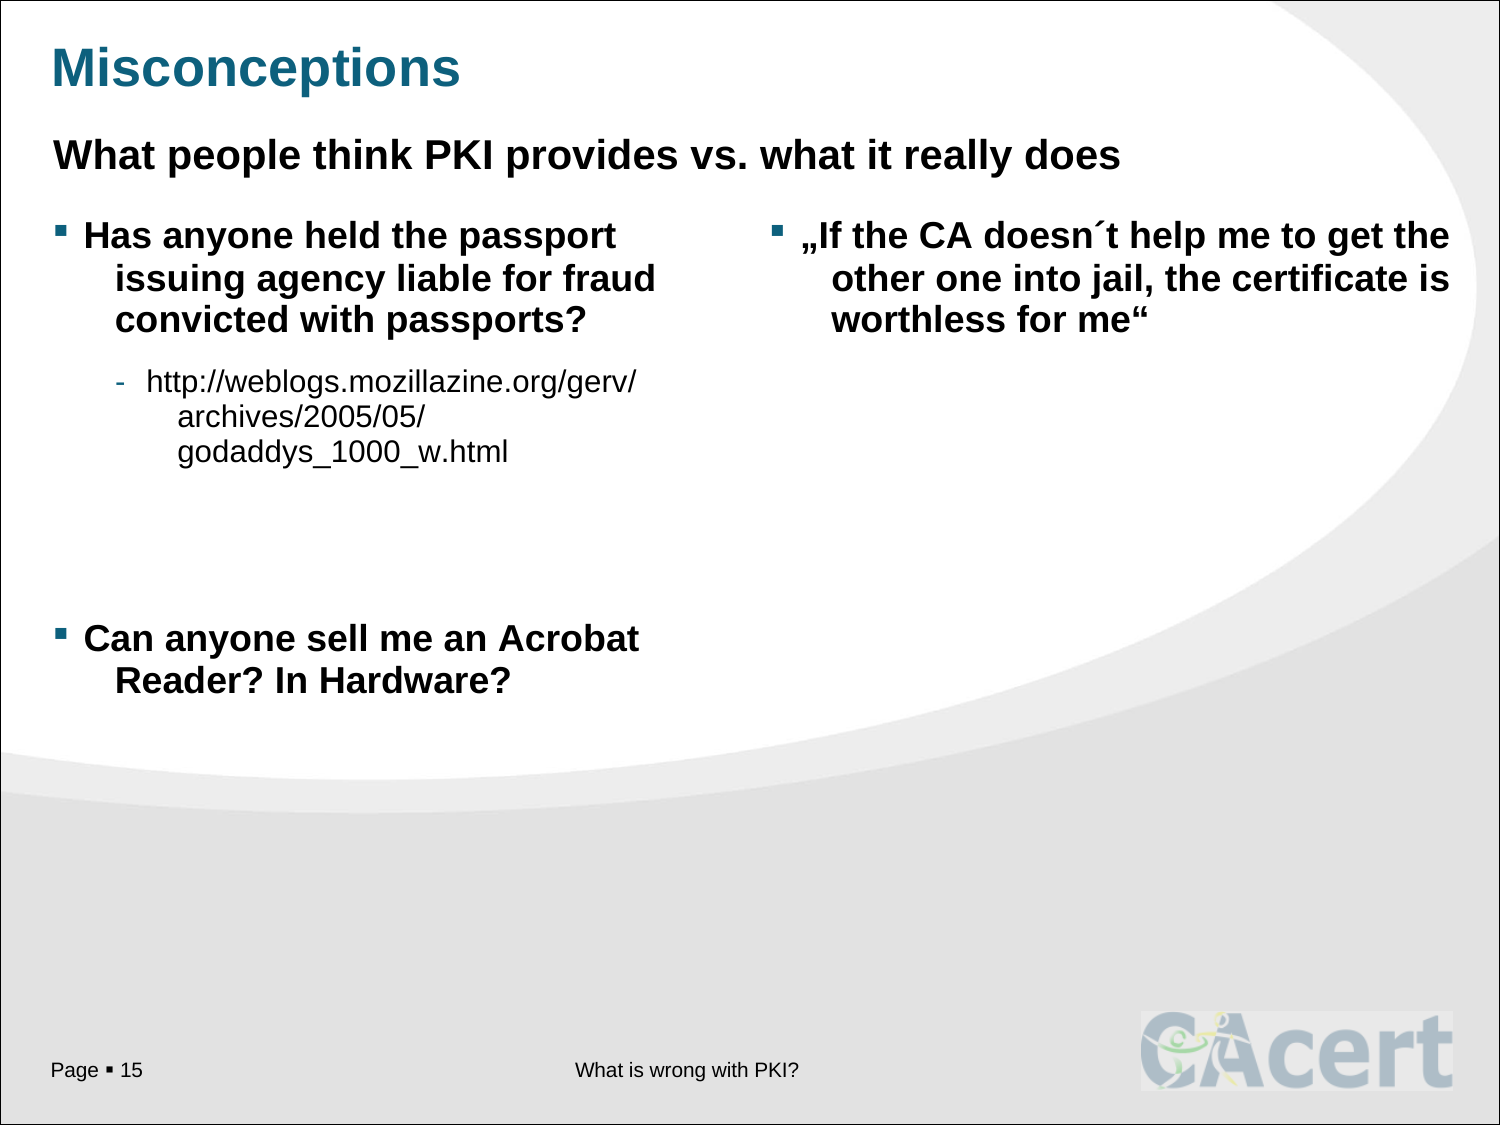

# Misconceptions
What people think PKI provides vs. what it really does
Has anyone held the passport issuing agency liable for fraud convicted with passports?
http://weblogs.mozillazine.org/gerv/archives/2005/05/godaddys_1000_w.html
Can anyone sell me an Acrobat Reader? In Hardware?
„If the CA doesn´t help me to get the other one into jail, the certificate is worthless for me“
What is wrong with PKI?